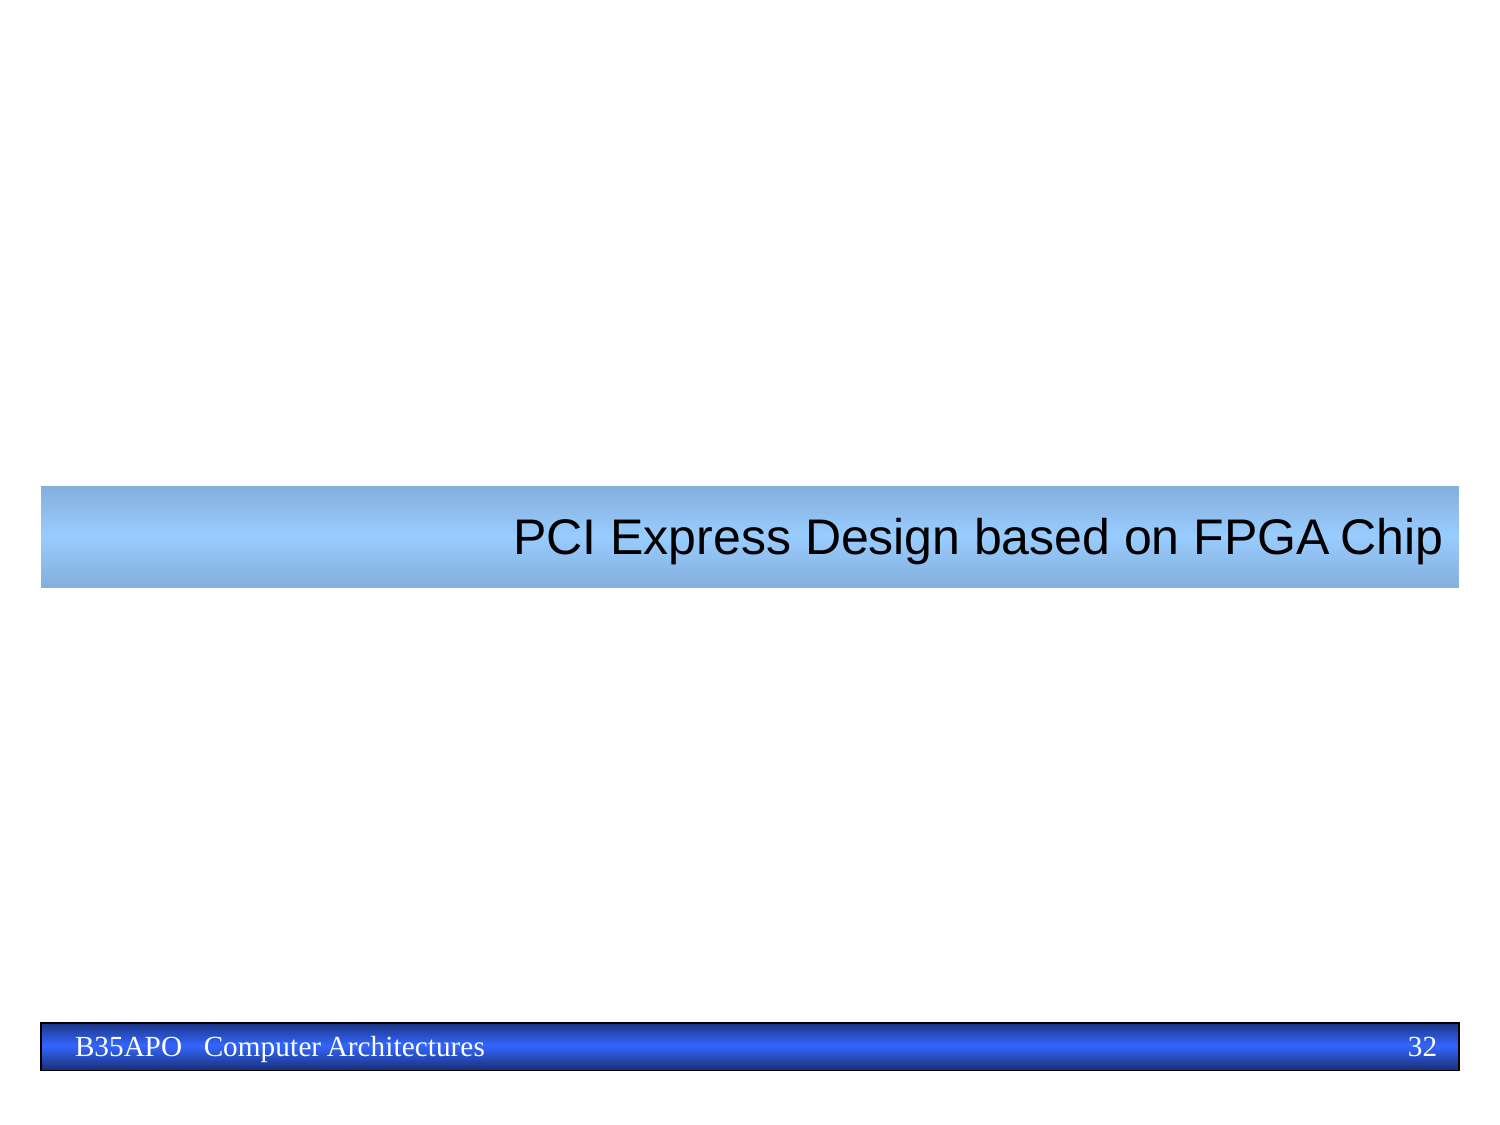

# PCI Express Design based on FPGA Chip
B35APO Computer Architectures
32